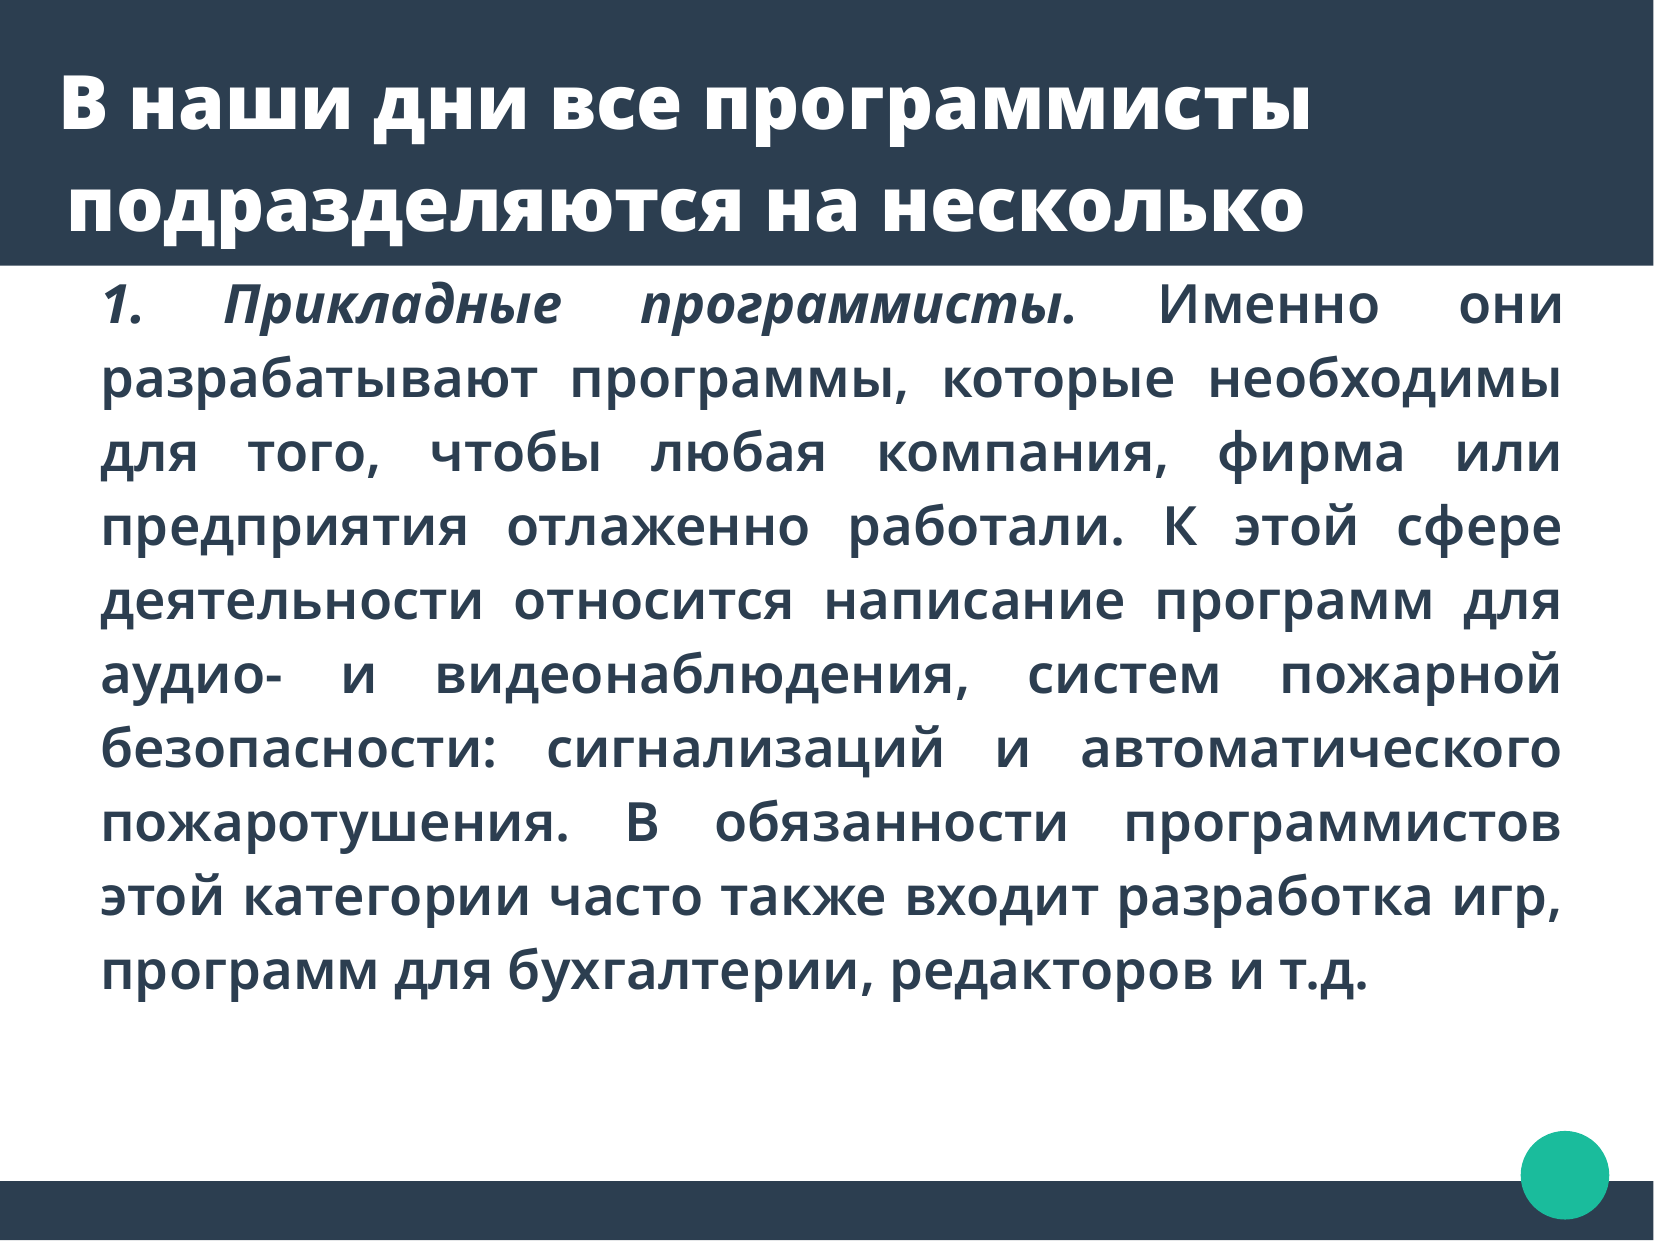

# В наши дни все программисты подразделяются на несколько категорий.
1. Прикладные программисты. Именно они разрабатывают программы, которые необходимы для того, чтобы любая компания, фирма или предприятия отлаженно работали. К этой сфере деятельности относится написание программ для аудио- и видеонаблюдения, систем пожарной безопасности: сигнализаций и автоматического пожаротушения. В обязанности программистов этой категории часто также входит разработка игр, программ для бухгалтерии, редакторов и т.д.